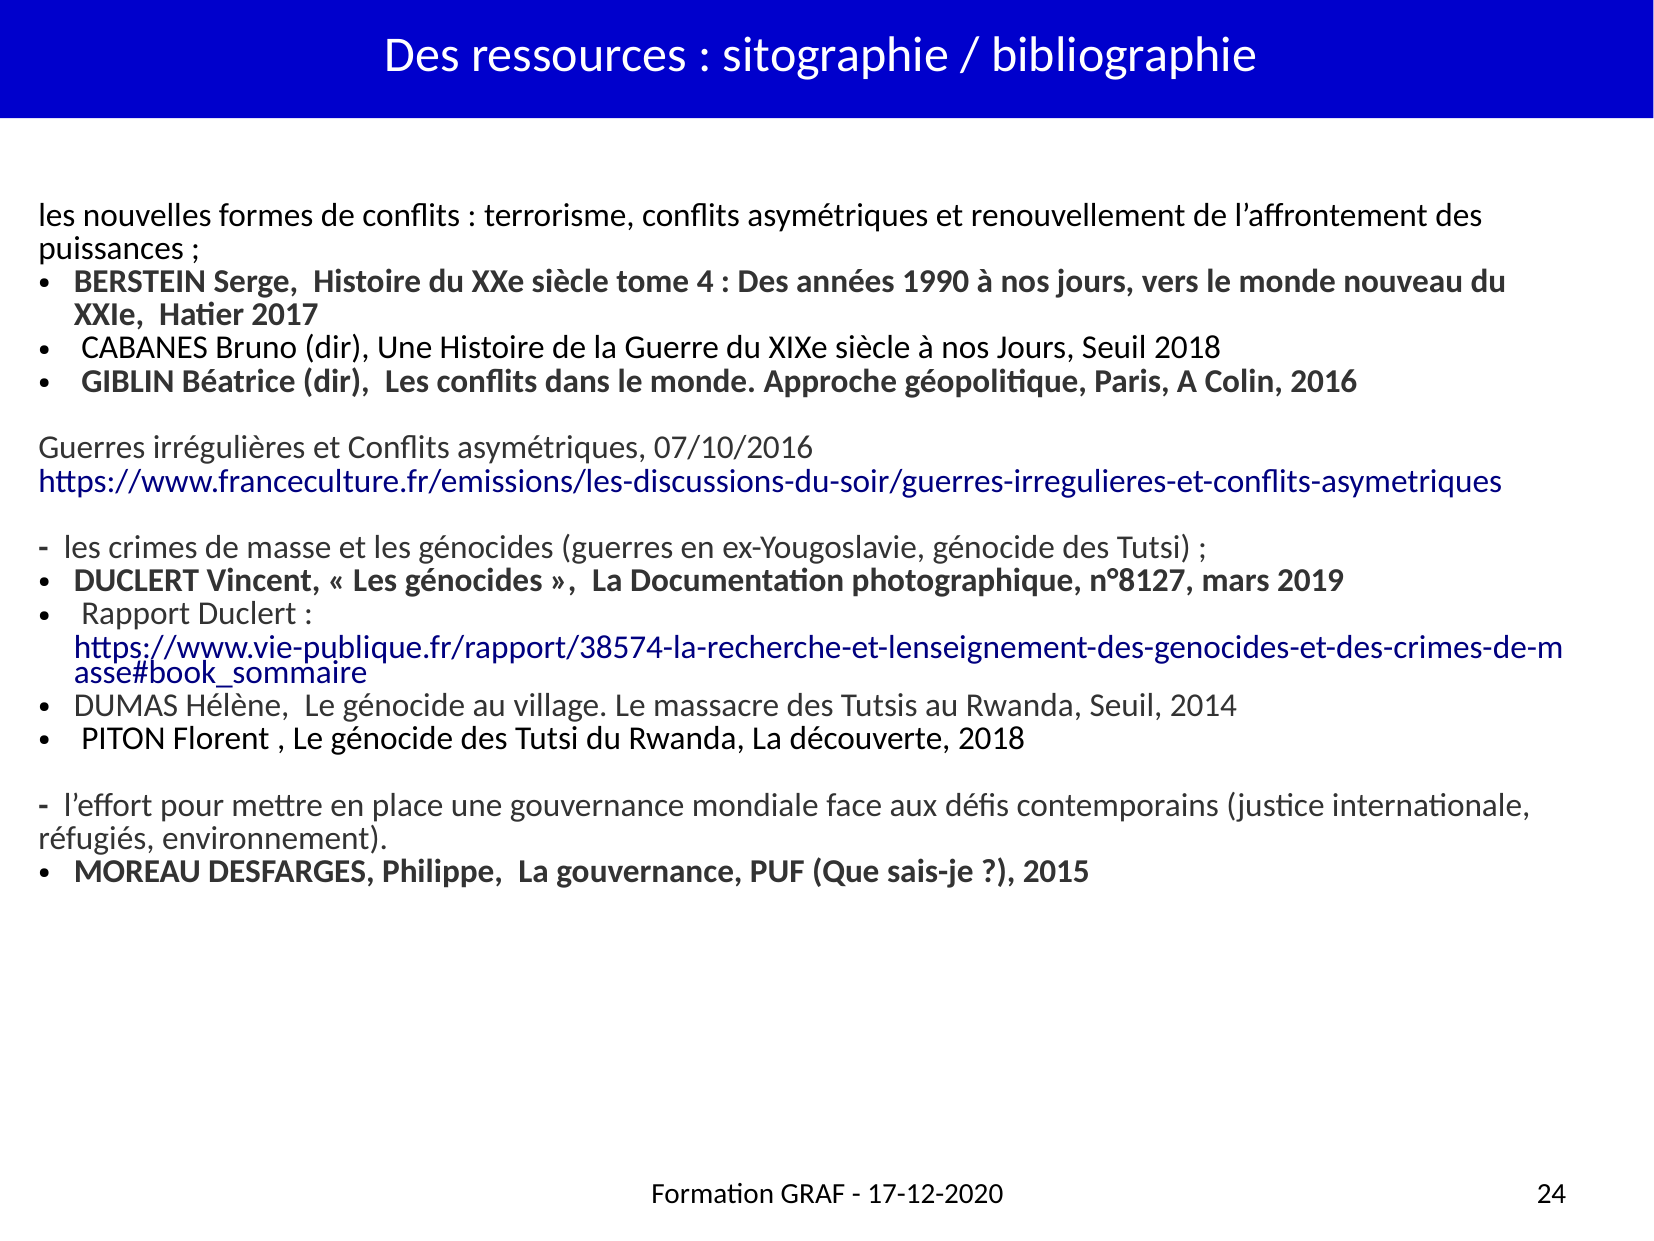

# Des ressources : sitographie / bibliographie
les nouvelles formes de conflits : terrorisme, conflits asymétriques et renouvellement de l’affrontement des puissances ;
BERSTEIN Serge,  Histoire du XXe siècle tome 4 : Des années 1990 à nos jours, vers le monde nouveau du XXIe,  Hatier 2017
 CABANES Bruno (dir), Une Histoire de la Guerre du XIXe siècle à nos Jours, Seuil 2018
 GIBLIN Béatrice (dir),  Les conflits dans le monde. Approche géopolitique, Paris, A Colin, 2016
Guerres irrégulières et Conflits asymétriques, 07/10/2016  https://www.franceculture.fr/emissions/les-discussions-du-soir/guerres-irregulieres-et-conflits-asymetriques
-  les crimes de masse et les génocides (guerres en ex-Yougoslavie, génocide des Tutsi) ;
DUCLERT Vincent, « Les génocides »,  La Documentation photographique, n°8127, mars 2019
 Rapport Duclert :  https://www.vie-publique.fr/rapport/38574-la-recherche-et-lenseignement-des-genocides-et-des-crimes-de-masse#book_sommaire
DUMAS Hélène,  Le génocide au village. Le massacre des Tutsis au Rwanda, Seuil, 2014
 PITON Florent , Le génocide des Tutsi du Rwanda, La découverte, 2018
-  l’effort pour mettre en place une gouvernance mondiale face aux défis contemporains (justice internationale, réfugiés, environnement).
MOREAU DESFARGES, Philippe,  La gouvernance, PUF (Que sais-je ?), 2015
24